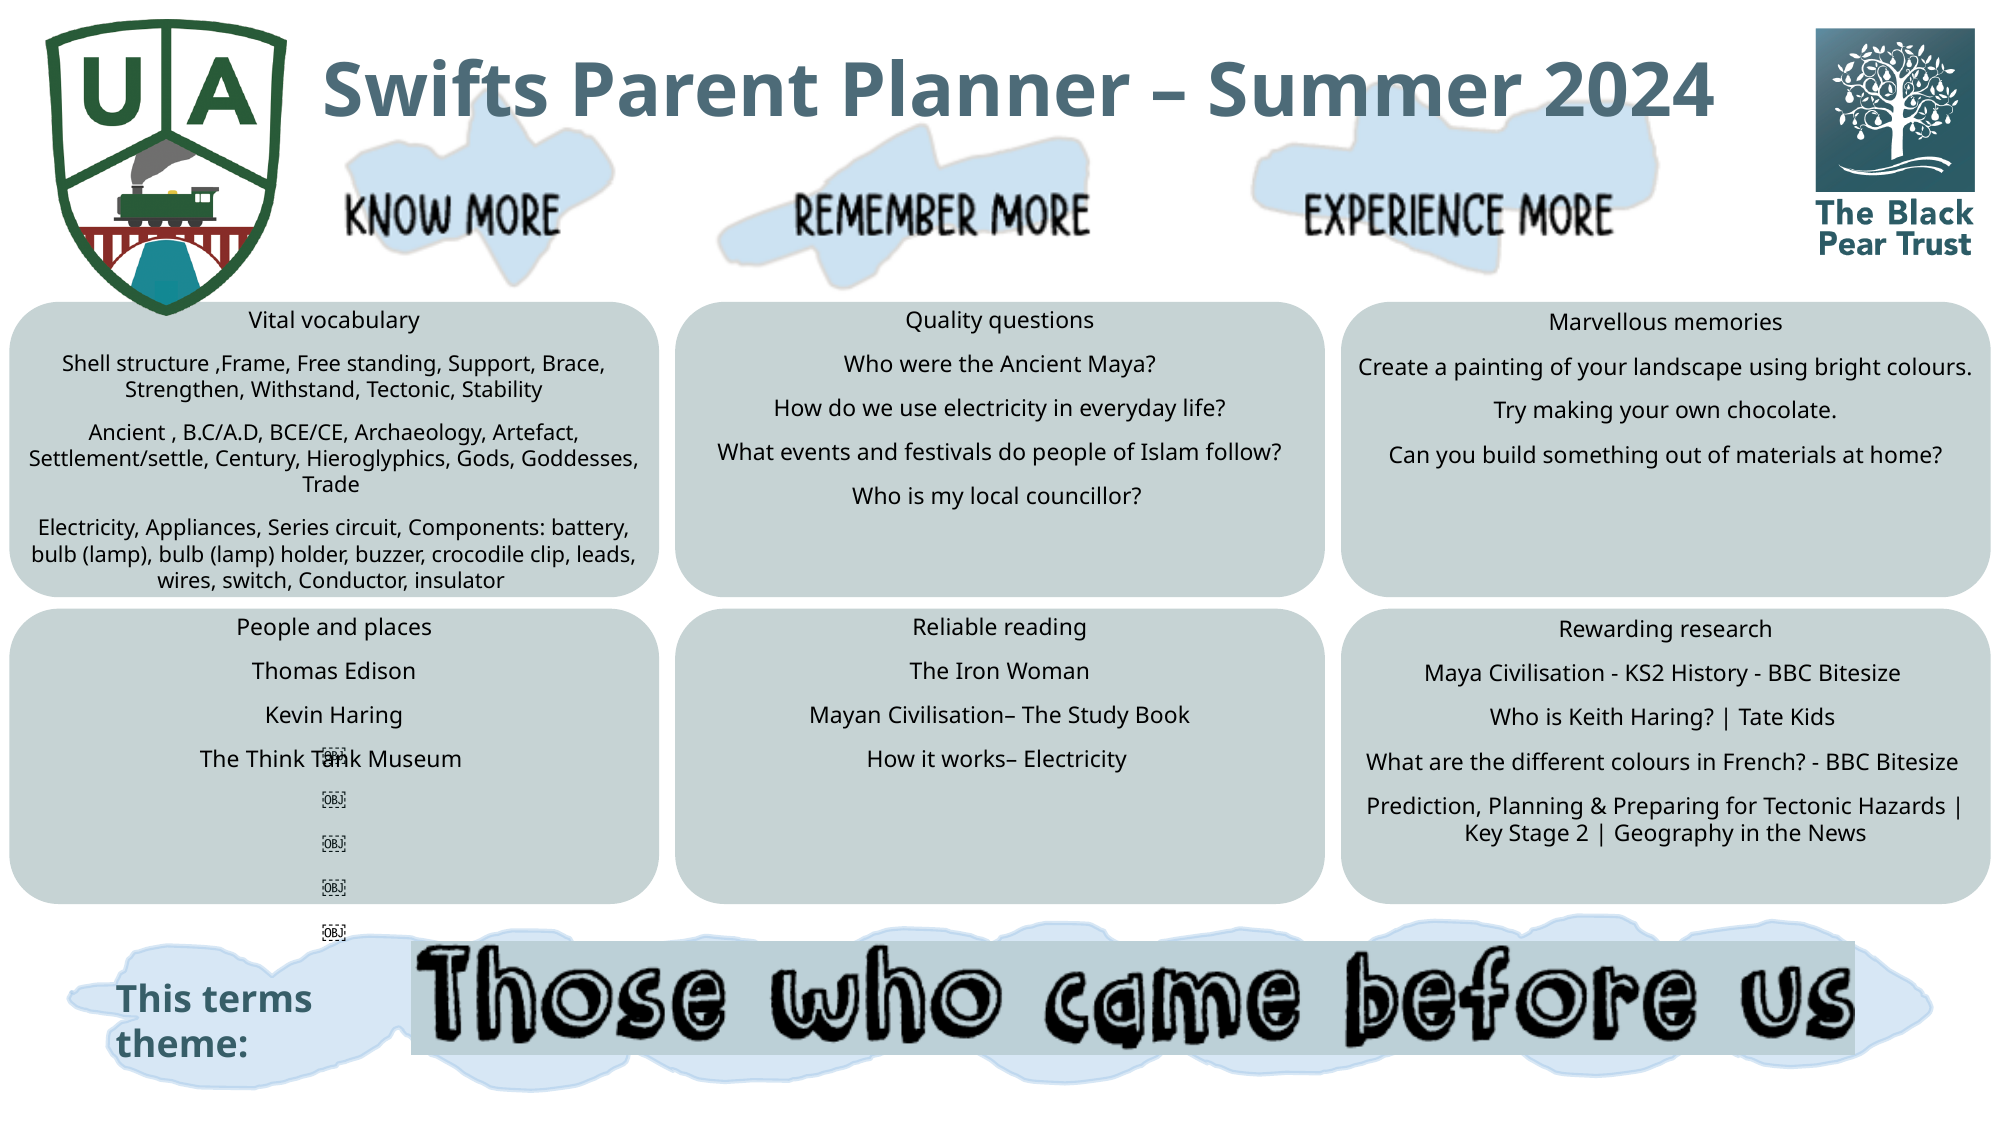

Swifts Parent Planner – Summer 2024
Vital vocabulary
Shell structure ,Frame, Free standing, Support, Brace, Strengthen, Withstand, Tectonic, Stability
Ancient​ , B.C​/A.D, BCE/CE, Archaeology, Artefact, Settlement/settle, Century, Hieroglyphics, Gods, Goddesses, Trade
Electricity, Appliances, Series circuit, Components: battery, bulb (lamp), bulb (lamp) holder, buzzer, crocodile clip, leads, wires, switch, Conductor, insulator
￼
￼
￼
￼
￼
Quality questions
Who were the Ancient Maya?
How do we use electricity in everyday life?
What events and festivals do people of Islam follow?
Who is my local councillor?
Marvellous memories
Create a painting of your landscape using bright colours.
Try making your own chocolate.
Can you build something out of materials at home?
People and places
Thomas Edison
Kevin Haring
The Think Tank Museum
Reliable reading
The Iron Woman
Mayan Civilisation– The Study Book
How it works– Electricity
Rewarding research
Maya Civilisation - KS2 History - BBC Bitesize
Who is Keith Haring? | Tate Kids
What are the different colours in French? - BBC Bitesize
Prediction, Planning & Preparing for Tectonic Hazards | Key Stage 2 | Geography in the News
This terms theme: